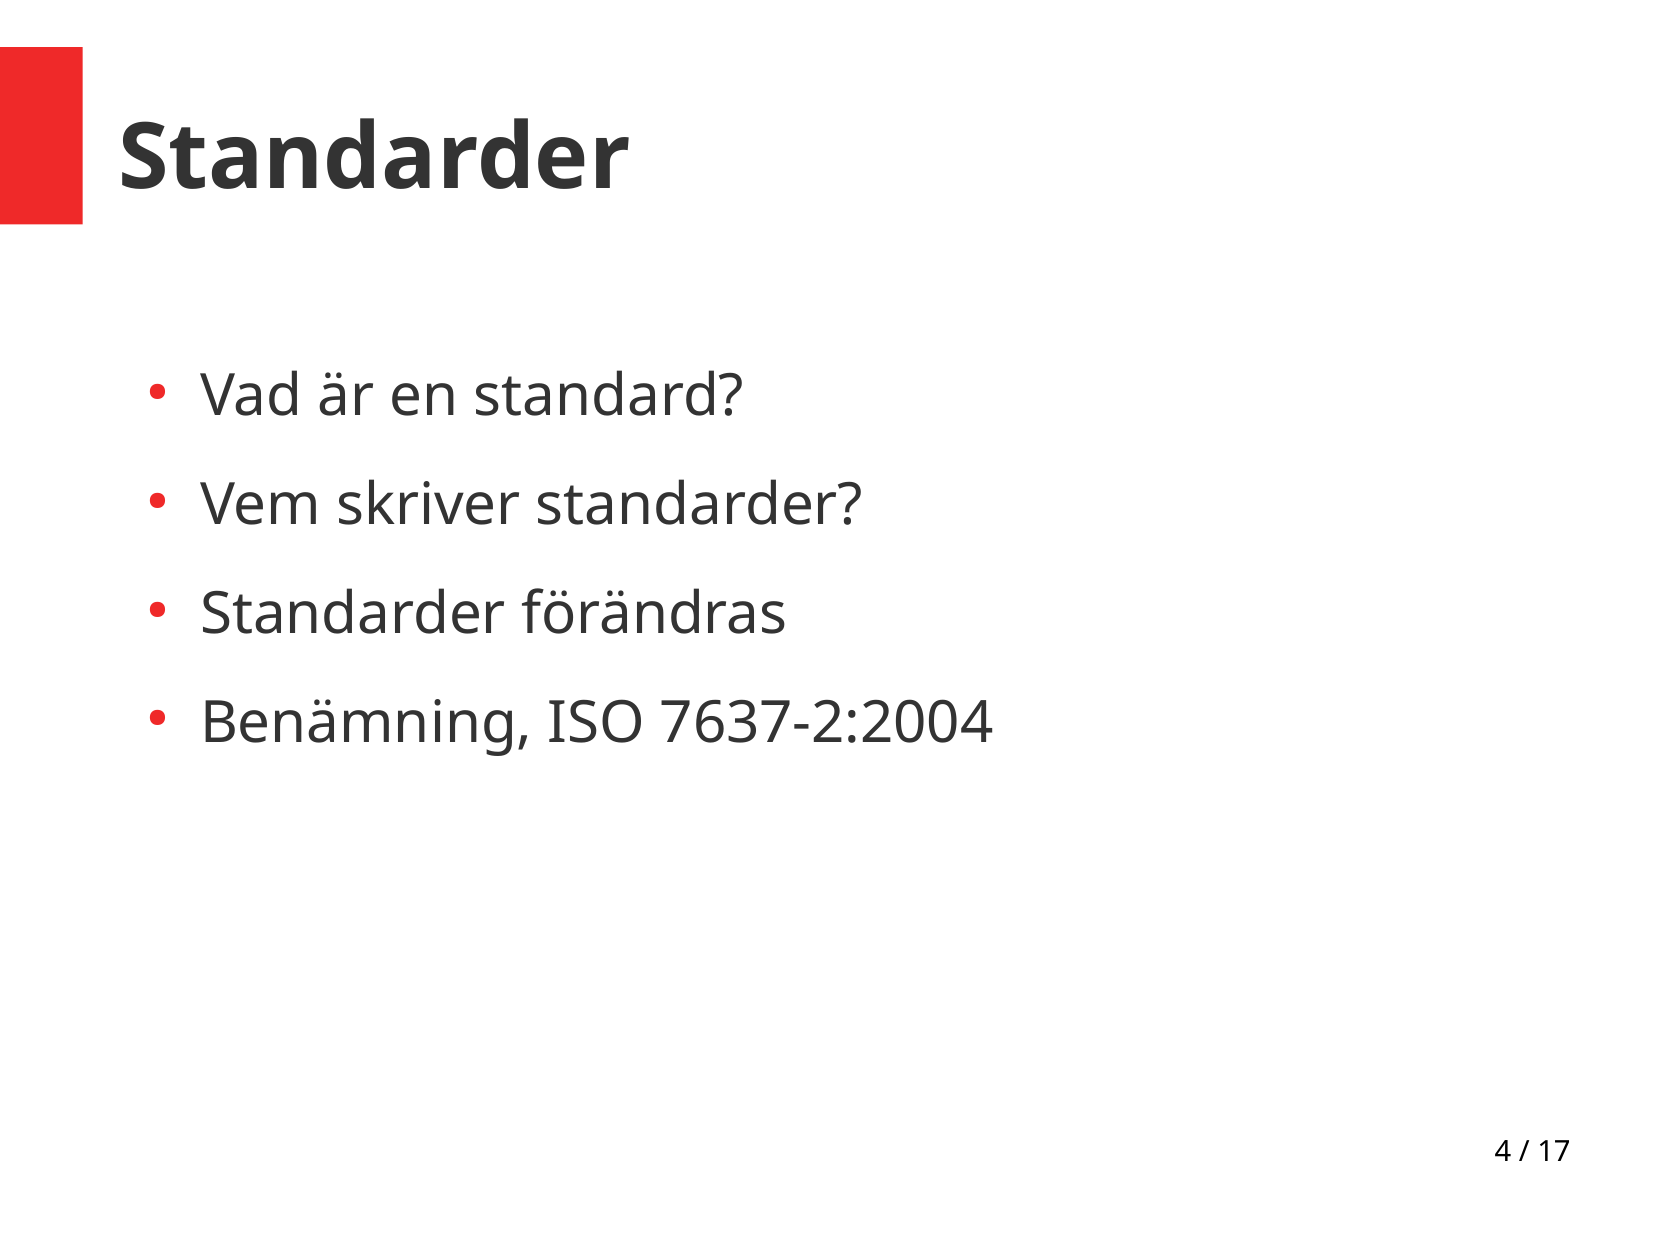

# Standarder
Vad är en standard?
Vem skriver standarder?
Standarder förändras
Benämning, ISO 7637-2:2004
4